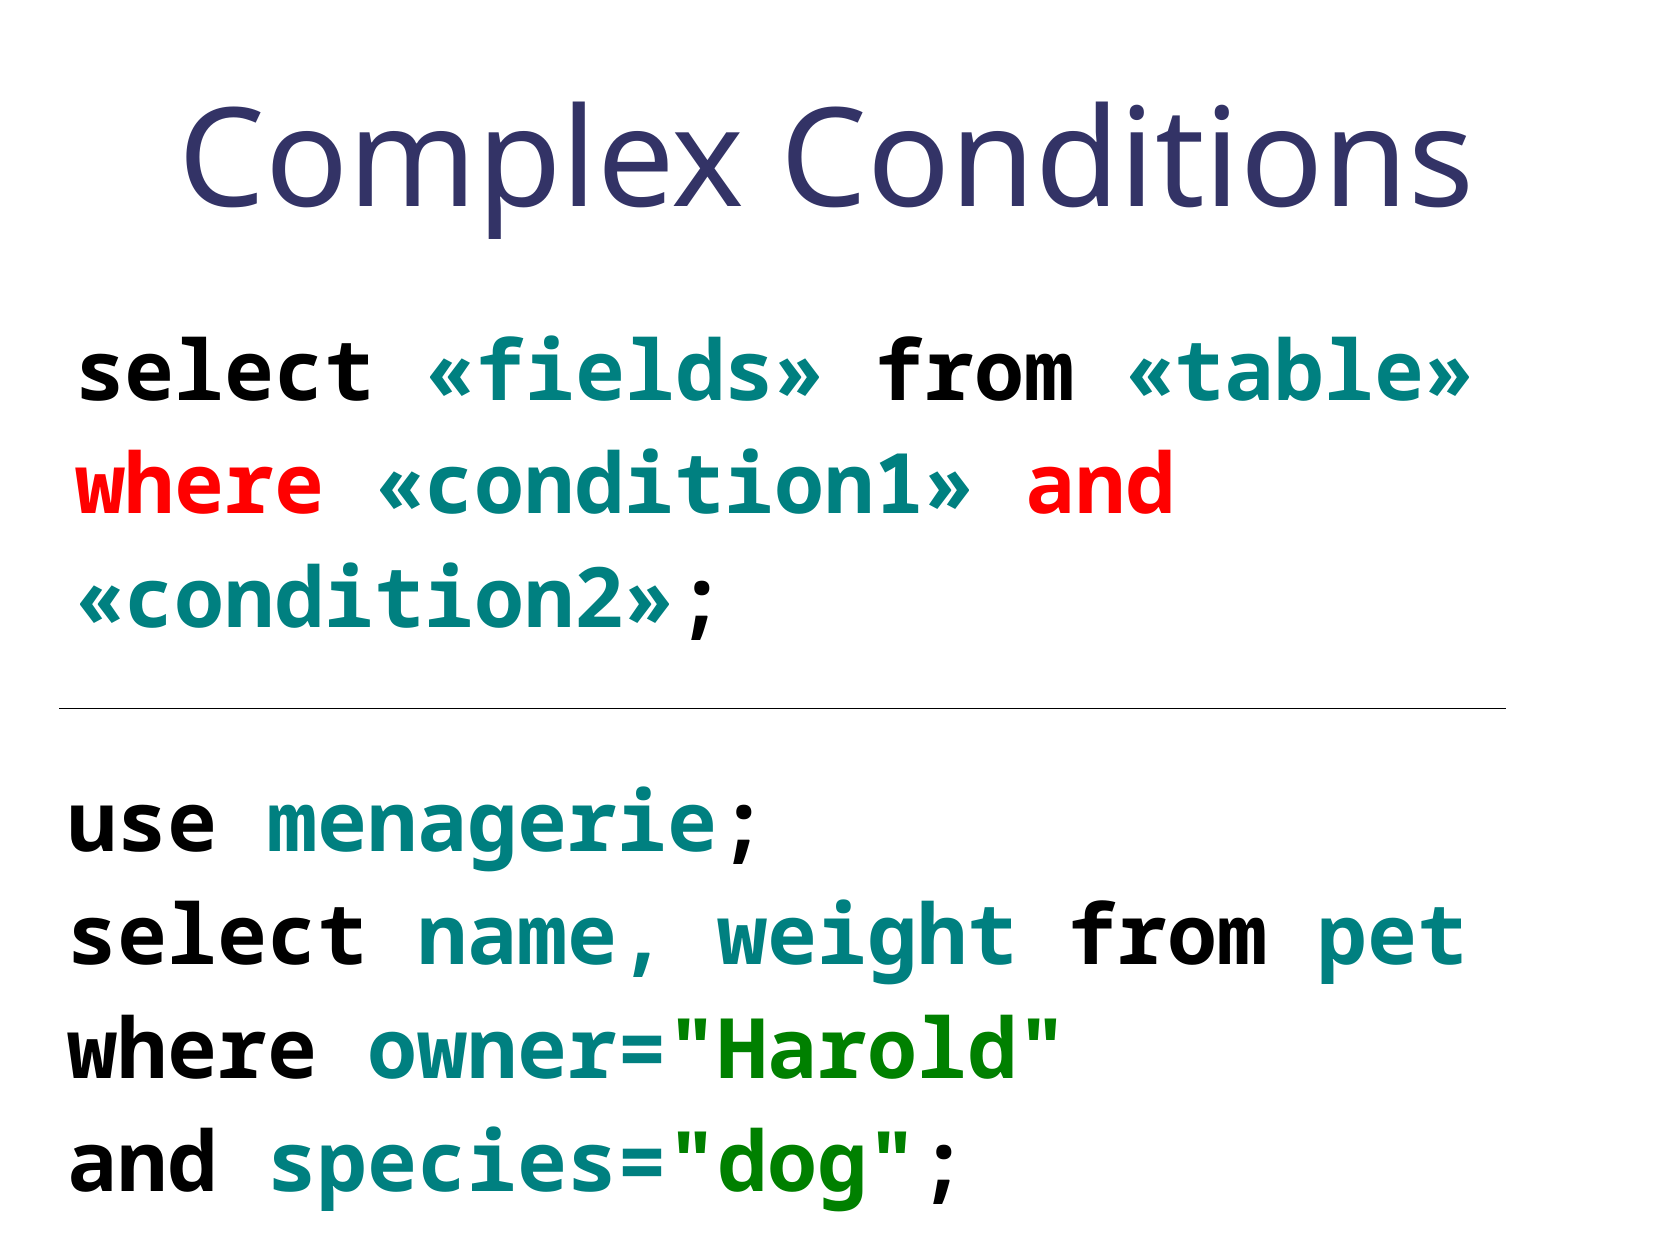

# Complex Conditions
select «fields» from «table»
where «condition1» and «condition2»;
use menagerie;
select name, weight from pet
where owner="Harold"
and species="dog";